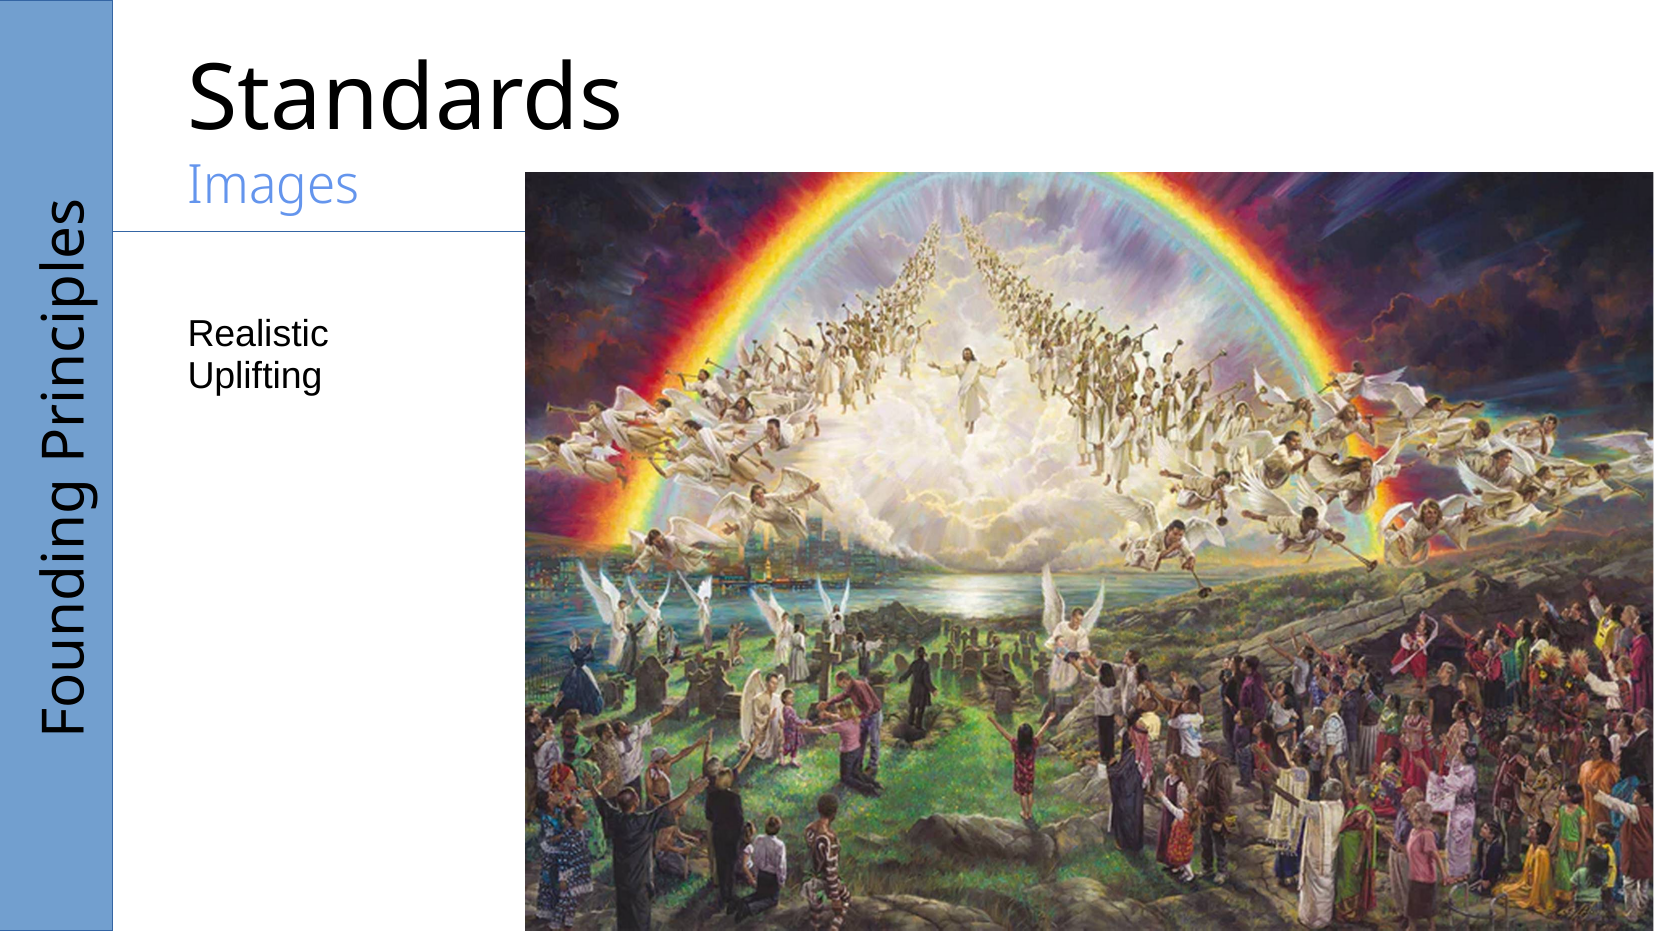

# Standards
Images
Realistic
Uplifting
Founding Principles